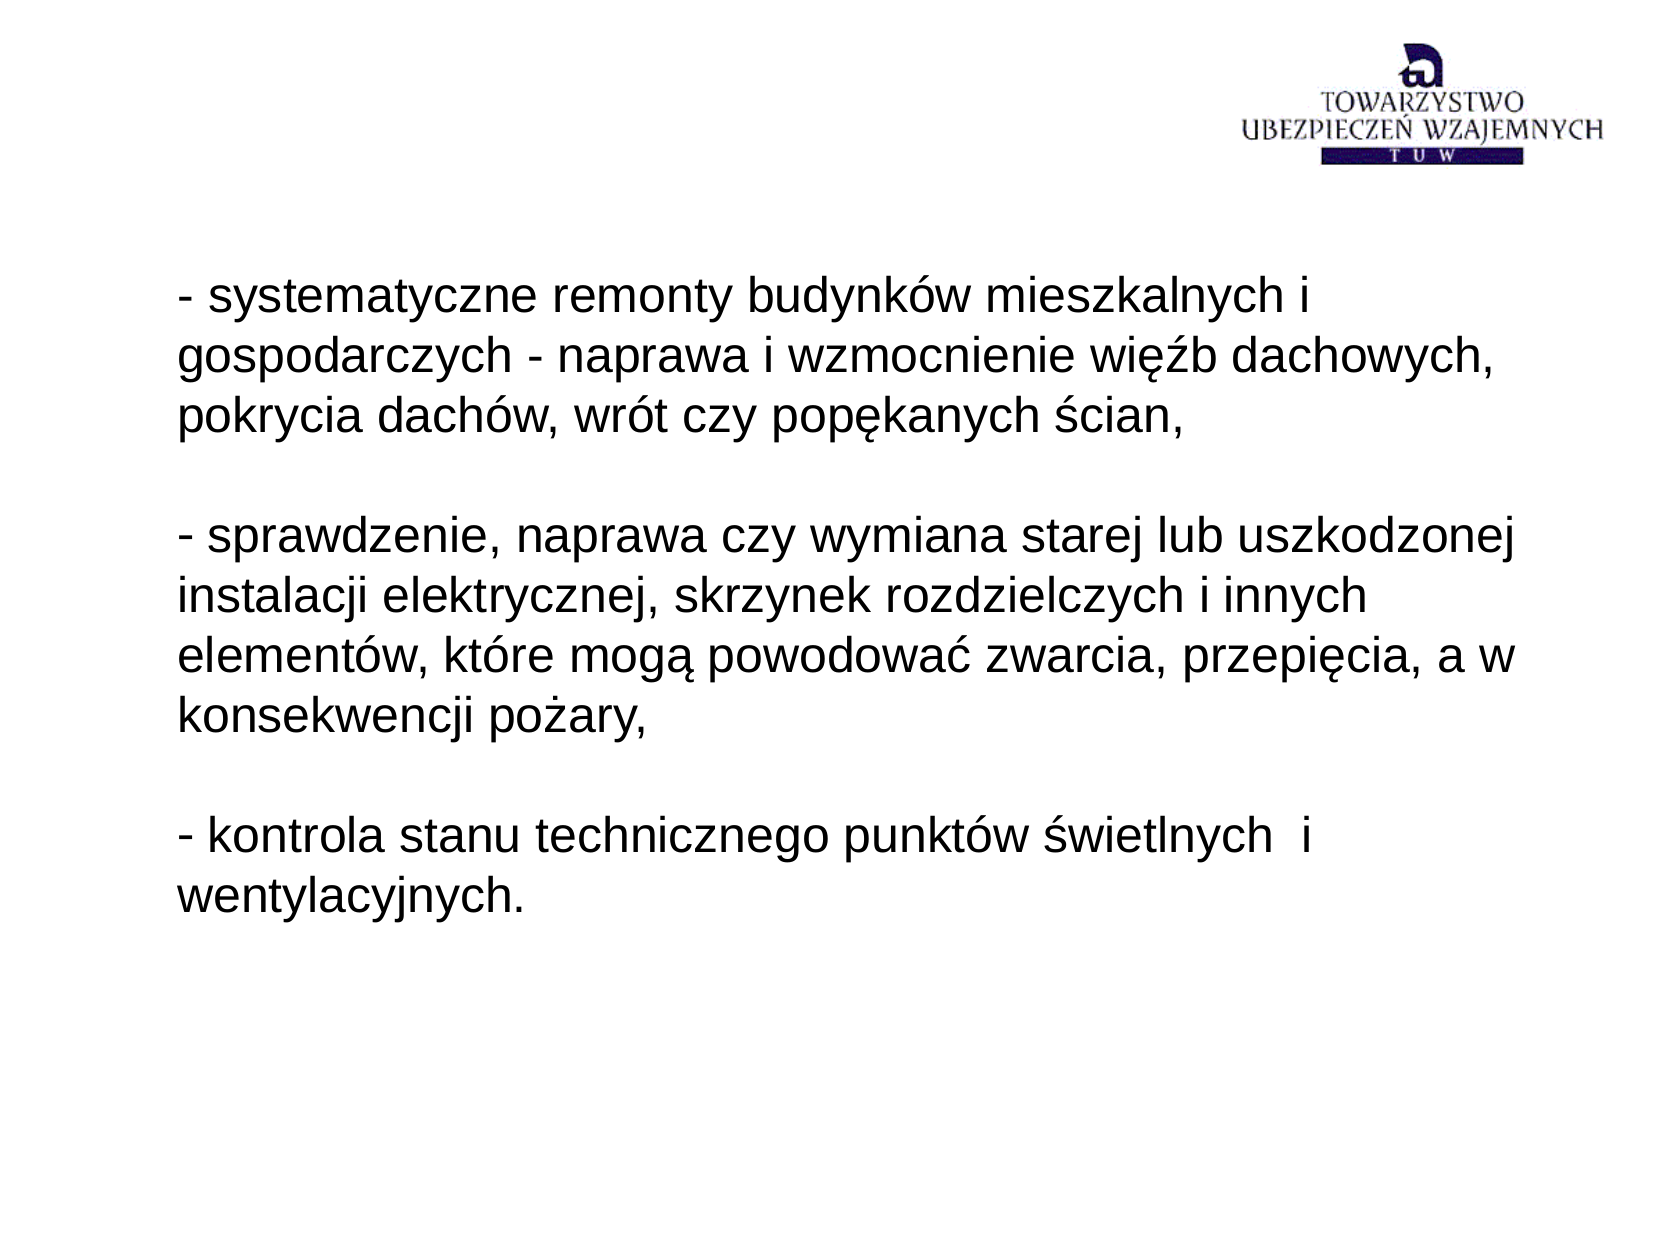

- systematyczne remonty budynków mieszkalnych i gospodarczych - naprawa i wzmocnienie więźb dachowych, pokrycia dachów, wrót czy popękanych ścian,
 sprawdzenie, naprawa czy wymiana starej lub uszkodzonej instalacji elektrycznej, skrzynek rozdzielczych i innych elementów, które mogą powodować zwarcia, przepięcia, a w konsekwencji pożary,
 kontrola stanu technicznego punktów świetlnych i wentylacyjnych.